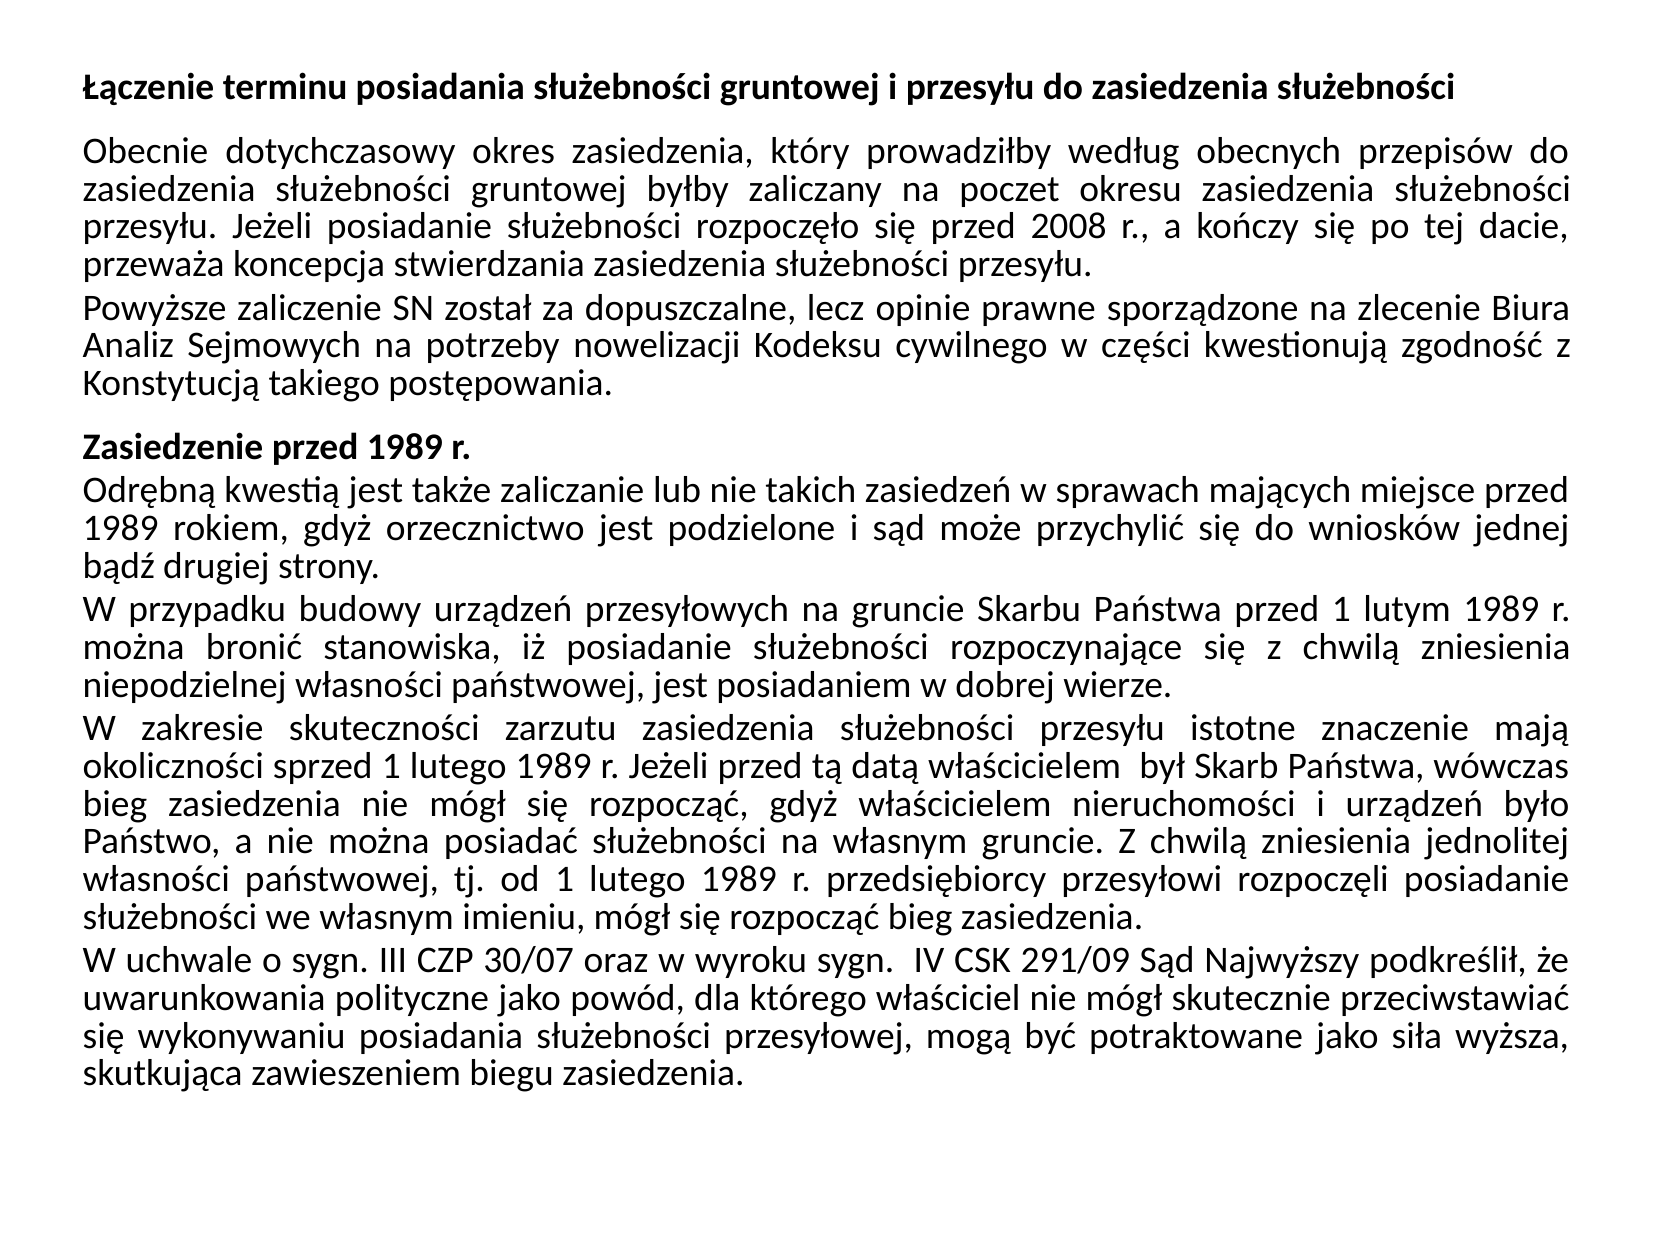

#
Łączenie terminu posiadania służebności gruntowej i przesyłu do zasiedzenia służebności
Obecnie dotychczasowy okres zasiedzenia, który prowadziłby według obecnych przepisów do zasiedzenia służebności gruntowej byłby zaliczany na poczet okresu zasiedzenia służebności przesyłu. Jeżeli posiadanie służebności rozpoczęło się przed 2008 r., a kończy się po tej dacie, przeważa koncepcja stwierdzania zasiedzenia służebności przesyłu.
Powyższe zaliczenie SN został za dopuszczalne, lecz opinie prawne sporządzone na zlecenie Biura Analiz Sejmowych na potrzeby nowelizacji Kodeksu cywilnego w części kwestionują zgodność z Konstytucją takiego postępowania.
Zasiedzenie przed 1989 r.
Odrębną kwestią jest także zaliczanie lub nie takich zasiedzeń w sprawach mających miejsce przed 1989 rokiem, gdyż orzecznictwo jest podzielone i sąd może przychylić się do wniosków jednej bądź drugiej strony.
W przypadku budowy urządzeń przesyłowych na gruncie Skarbu Państwa przed 1 lutym 1989 r. można bronić stanowiska, iż posiadanie służebności rozpoczynające się z chwilą zniesienia niepodzielnej własności państwowej, jest posiadaniem w dobrej wierze.
W zakresie skuteczności zarzutu zasiedzenia służebności przesyłu istotne znaczenie mają okoliczności sprzed 1 lutego 1989 r. Jeżeli przed tą datą właścicielem był Skarb Państwa, wówczas bieg zasiedzenia nie mógł się rozpocząć, gdyż właścicielem nieruchomości i urządzeń było Państwo, a nie można posiadać służebności na własnym gruncie. Z chwilą zniesienia jednolitej własności państwowej, tj. od 1 lutego 1989 r. przedsiębiorcy przesyłowi rozpoczęli posiadanie służebności we własnym imieniu, mógł się rozpocząć bieg zasiedzenia.
W uchwale o sygn. III CZP 30/07 oraz w wyroku sygn. IV CSK 291/09 Sąd Najwyższy podkreślił, że uwarunkowania polityczne jako powód, dla którego właściciel nie mógł skutecznie przeciwstawiać się wykonywaniu posiadania służebności przesyłowej, mogą być potraktowane jako siła wyższa, skutkująca zawieszeniem biegu zasiedzenia.